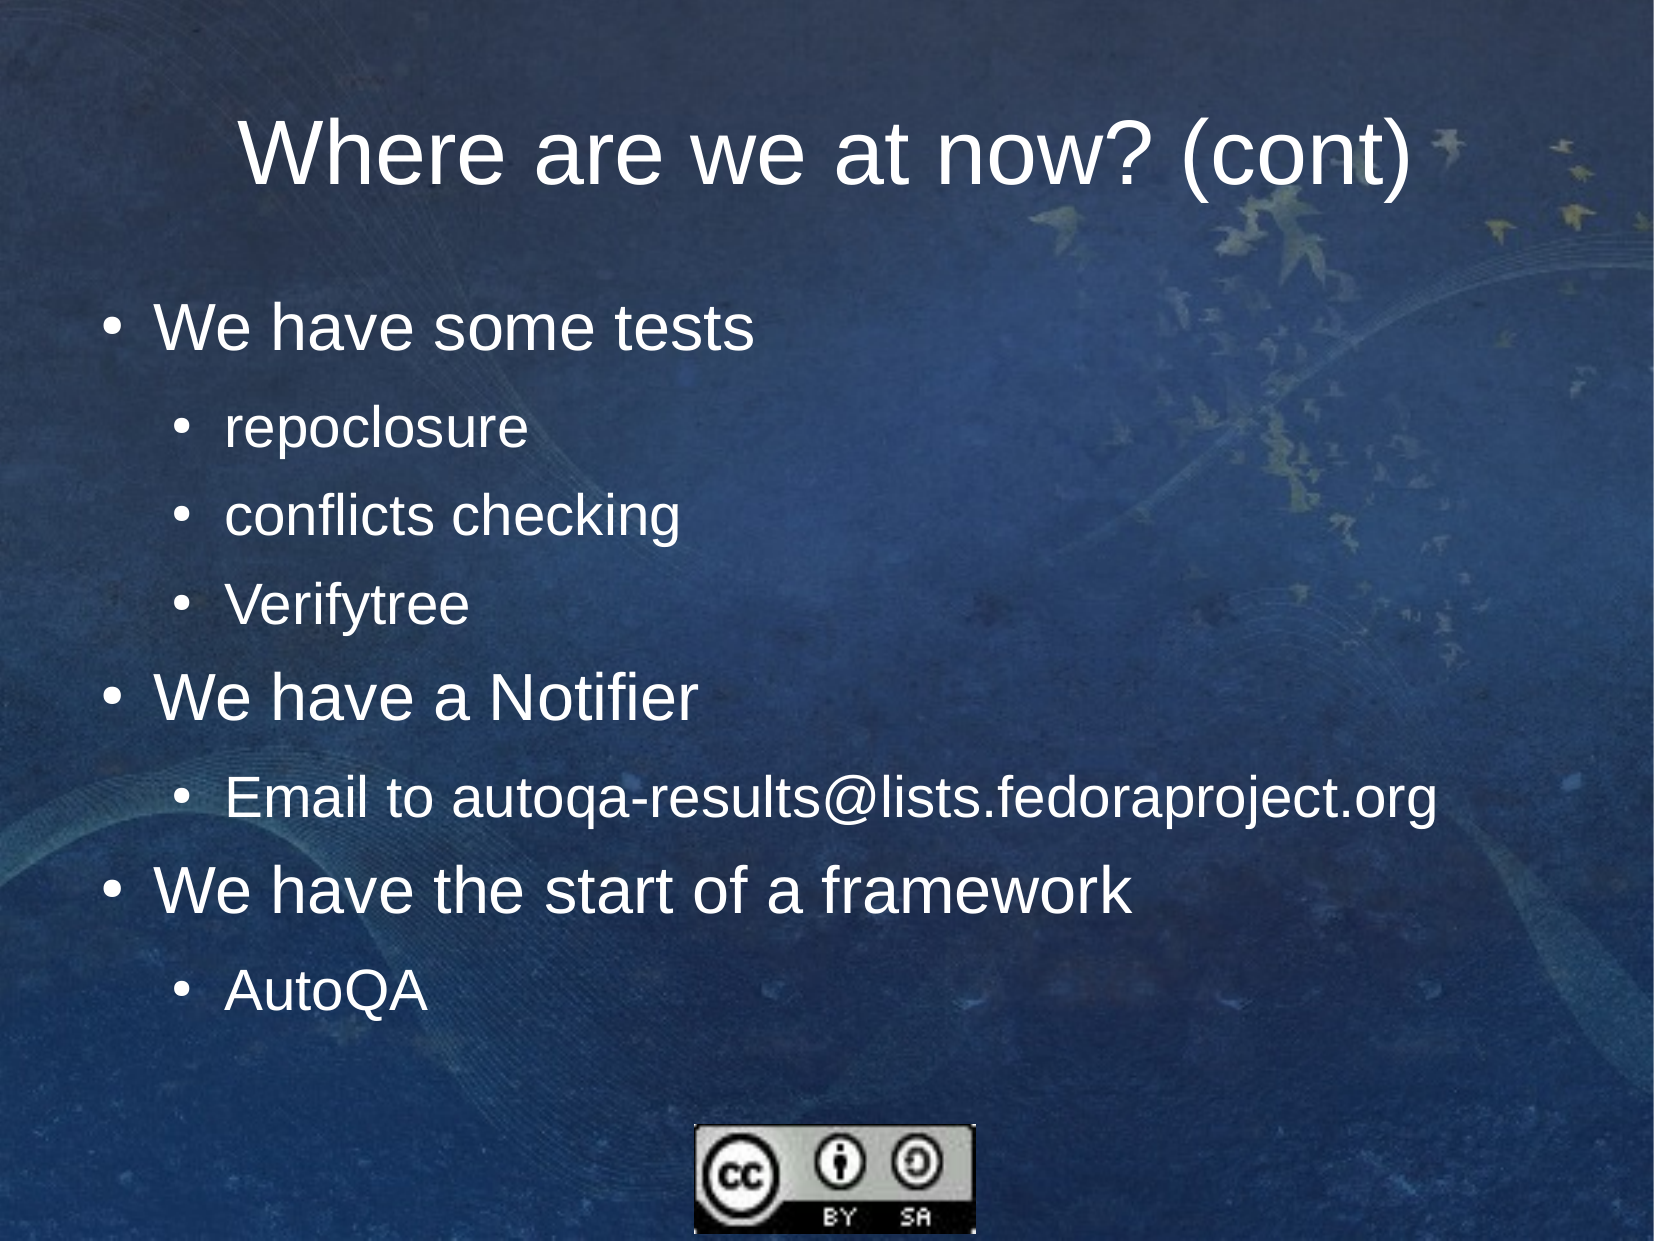

# Where are we at now? (cont)
We have some tests
repoclosure
conflicts checking
Verifytree
We have a Notifier
Email to autoqa-results@lists.fedoraproject.org
We have the start of a framework
AutoQA